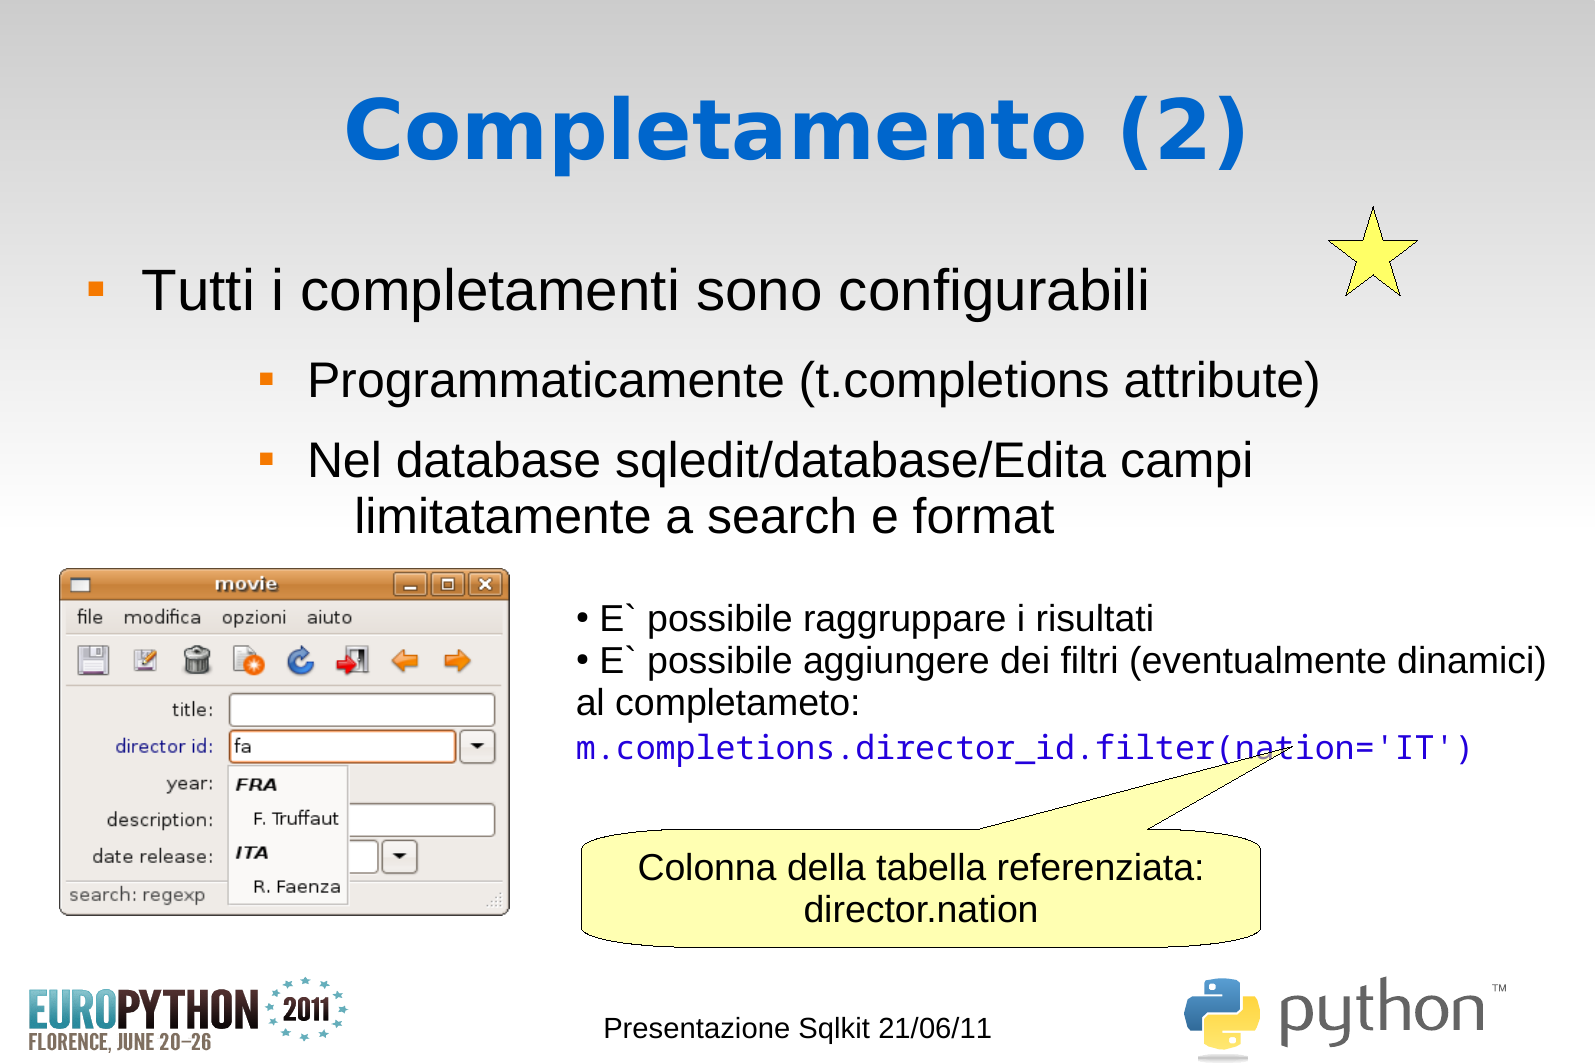

# Completamento (2)
Tutti i completamenti sono configurabili
Programmaticamente (t.completions attribute)
Nel database sqledit/database/Edita campi limitatamente a search e format
 E` possibile raggruppare i risultati
 E` possibile aggiungere dei filtri (eventualmente dinamici) al completameto:
m.completions.director_id.filter(nation='IT')
Colonna della tabella referenziata:
director.nation